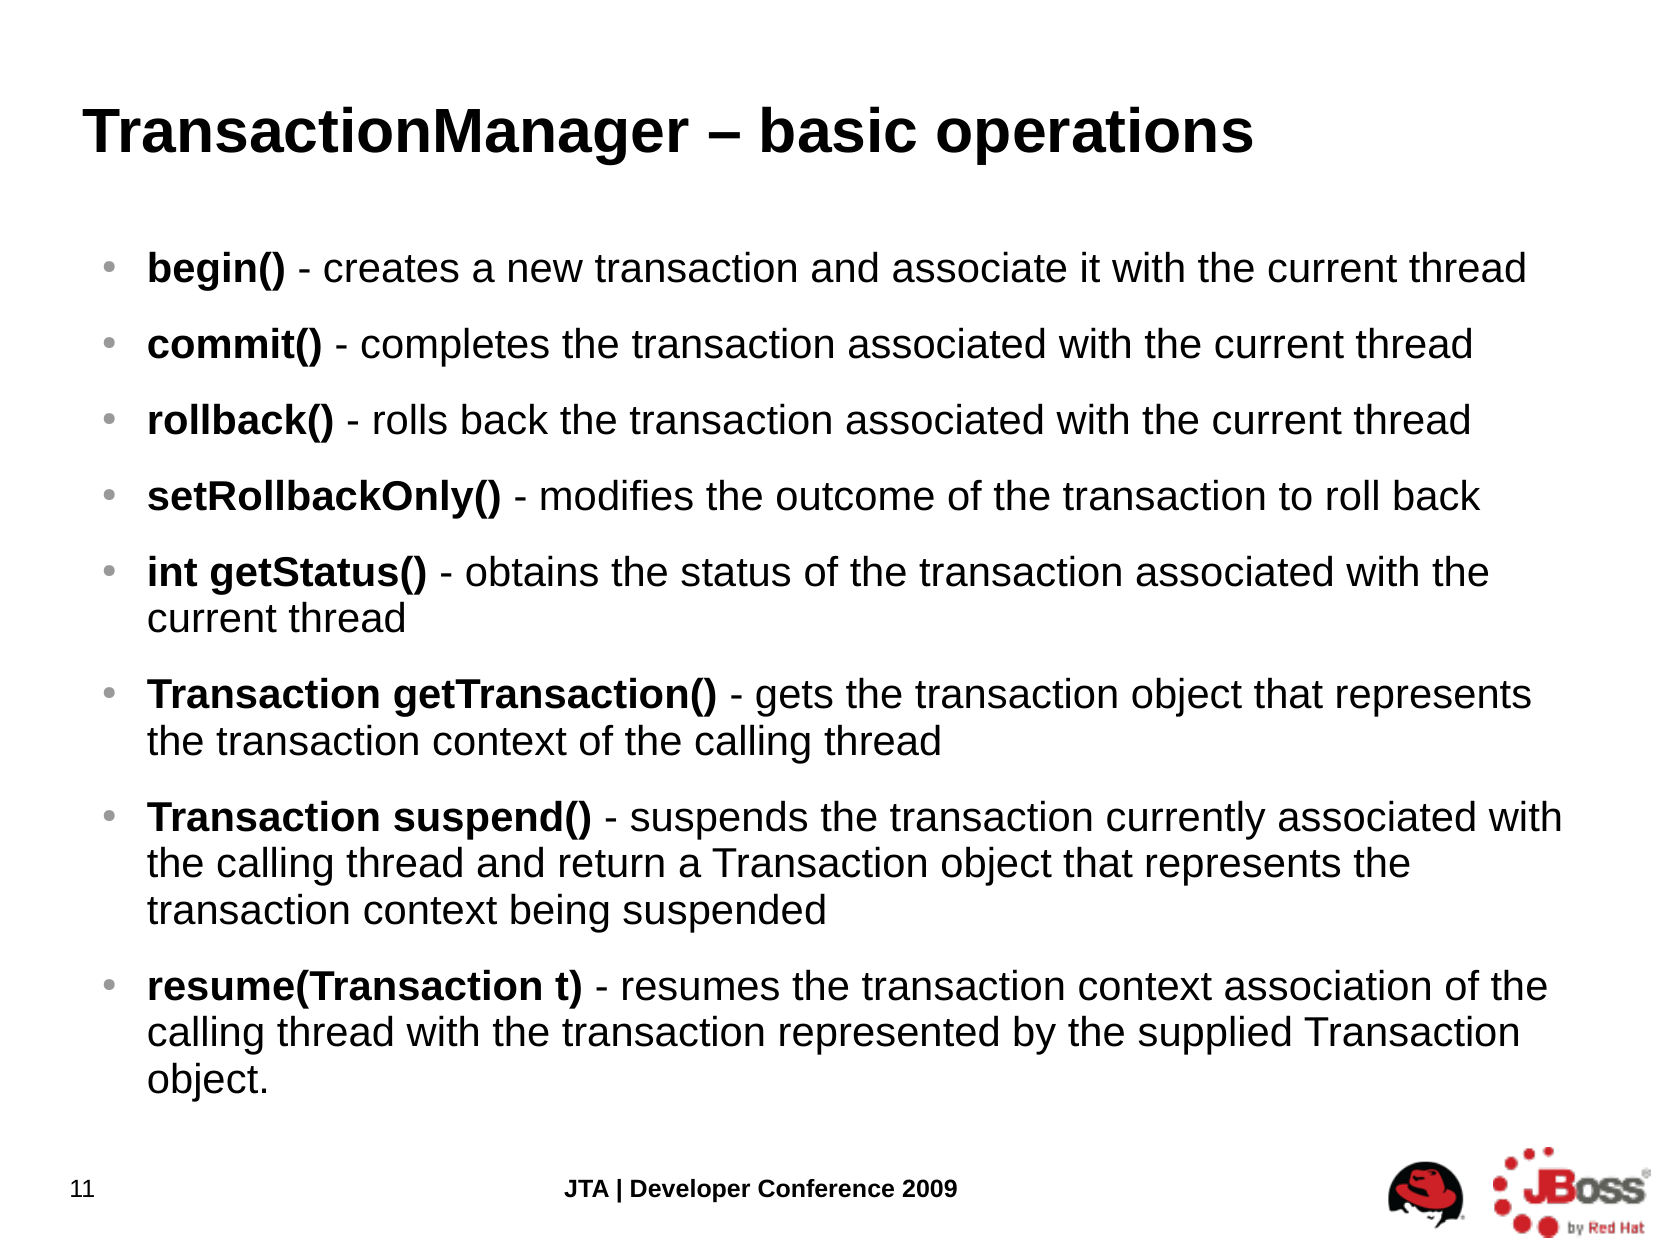

# TransactionManager – basic operations
begin() - creates a new transaction and associate it with the current thread
commit() - completes the transaction associated with the current thread
rollback() - rolls back the transaction associated with the current thread
setRollbackOnly() - modifies the outcome of the transaction to roll back
int getStatus() - obtains the status of the transaction associated with the current thread
Transaction getTransaction() - gets the transaction object that represents the transaction context of the calling thread
Transaction suspend() - suspends the transaction currently associated with the calling thread and return a Transaction object that represents the transaction context being suspended
resume(Transaction t) - resumes the transaction context association of the calling thread with the transaction represented by the supplied Transaction object.